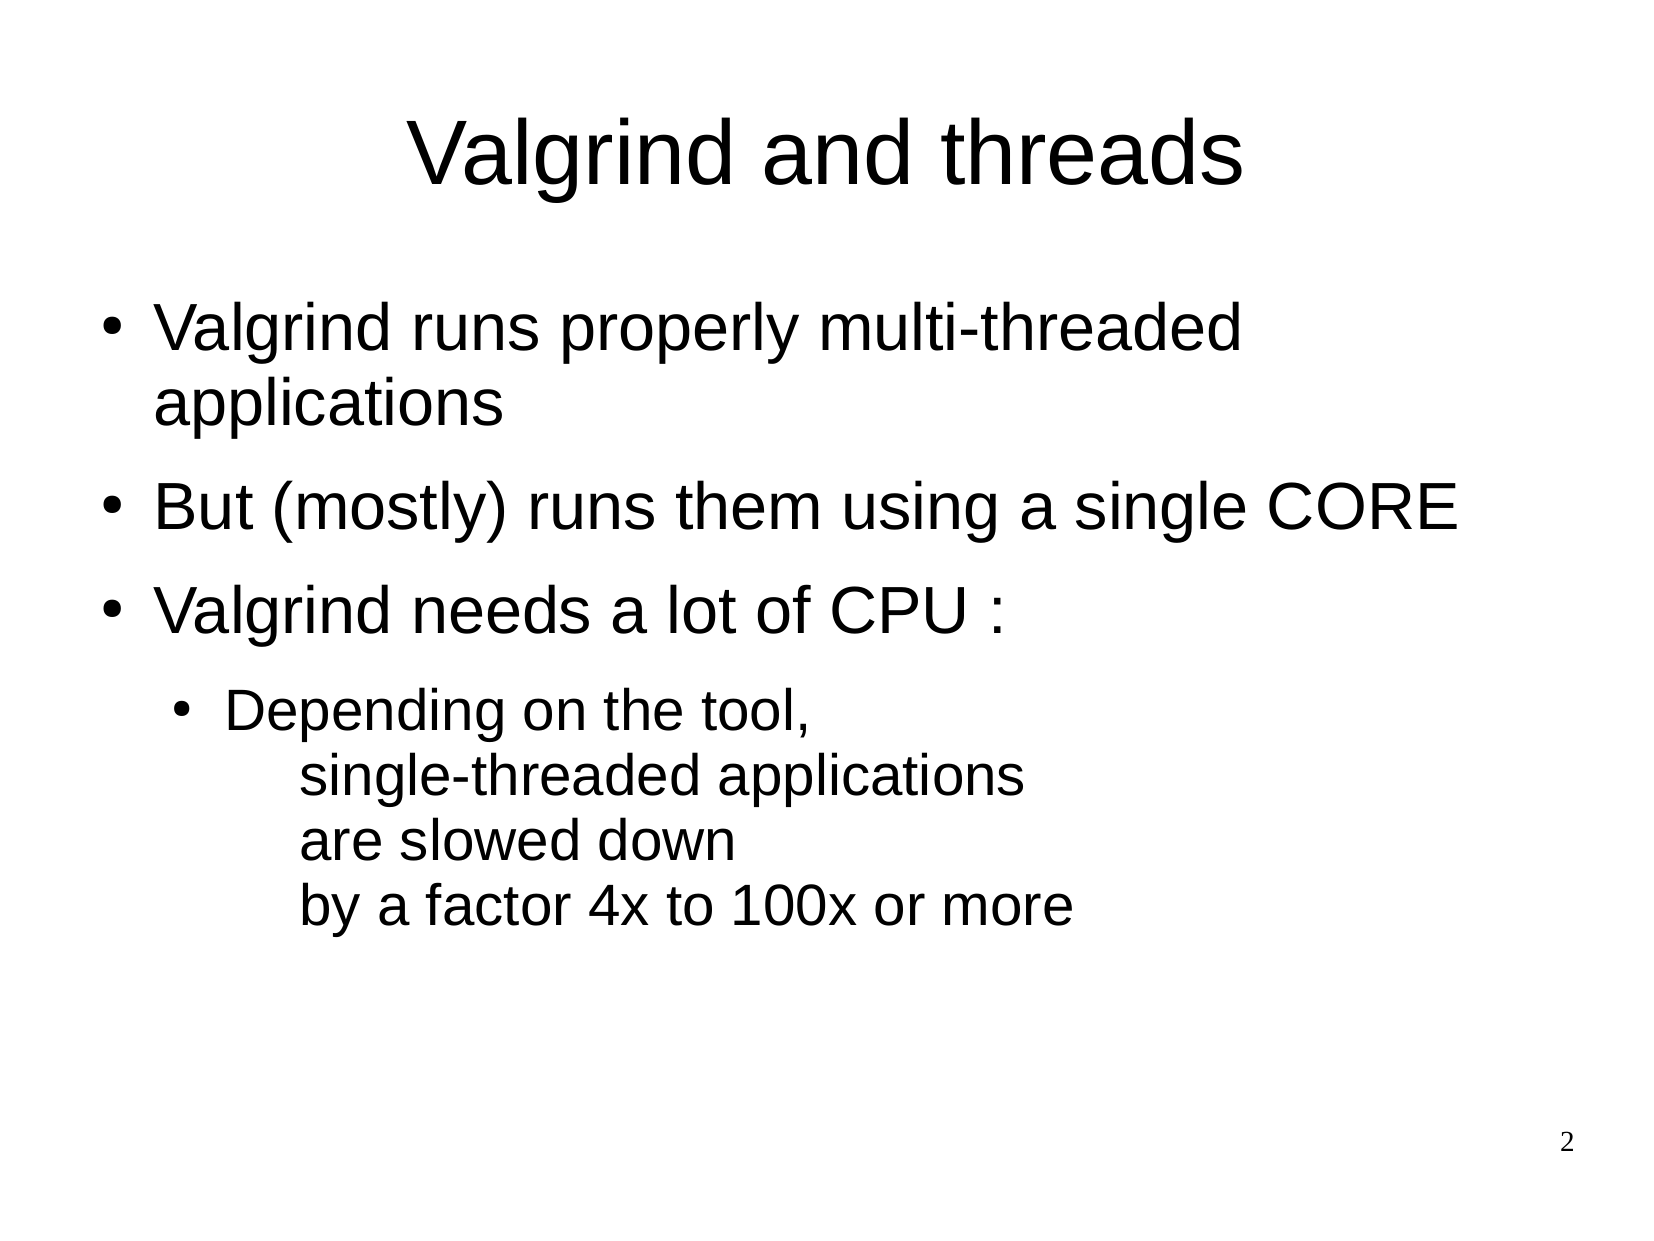

# Valgrind and threads
Valgrind runs properly multi-threaded applications
But (mostly) runs them using a single CORE
Valgrind needs a lot of CPU :
Depending on the tool,
	single-threaded applications
	are slowed down
	by a factor 4x to 100x or more
2